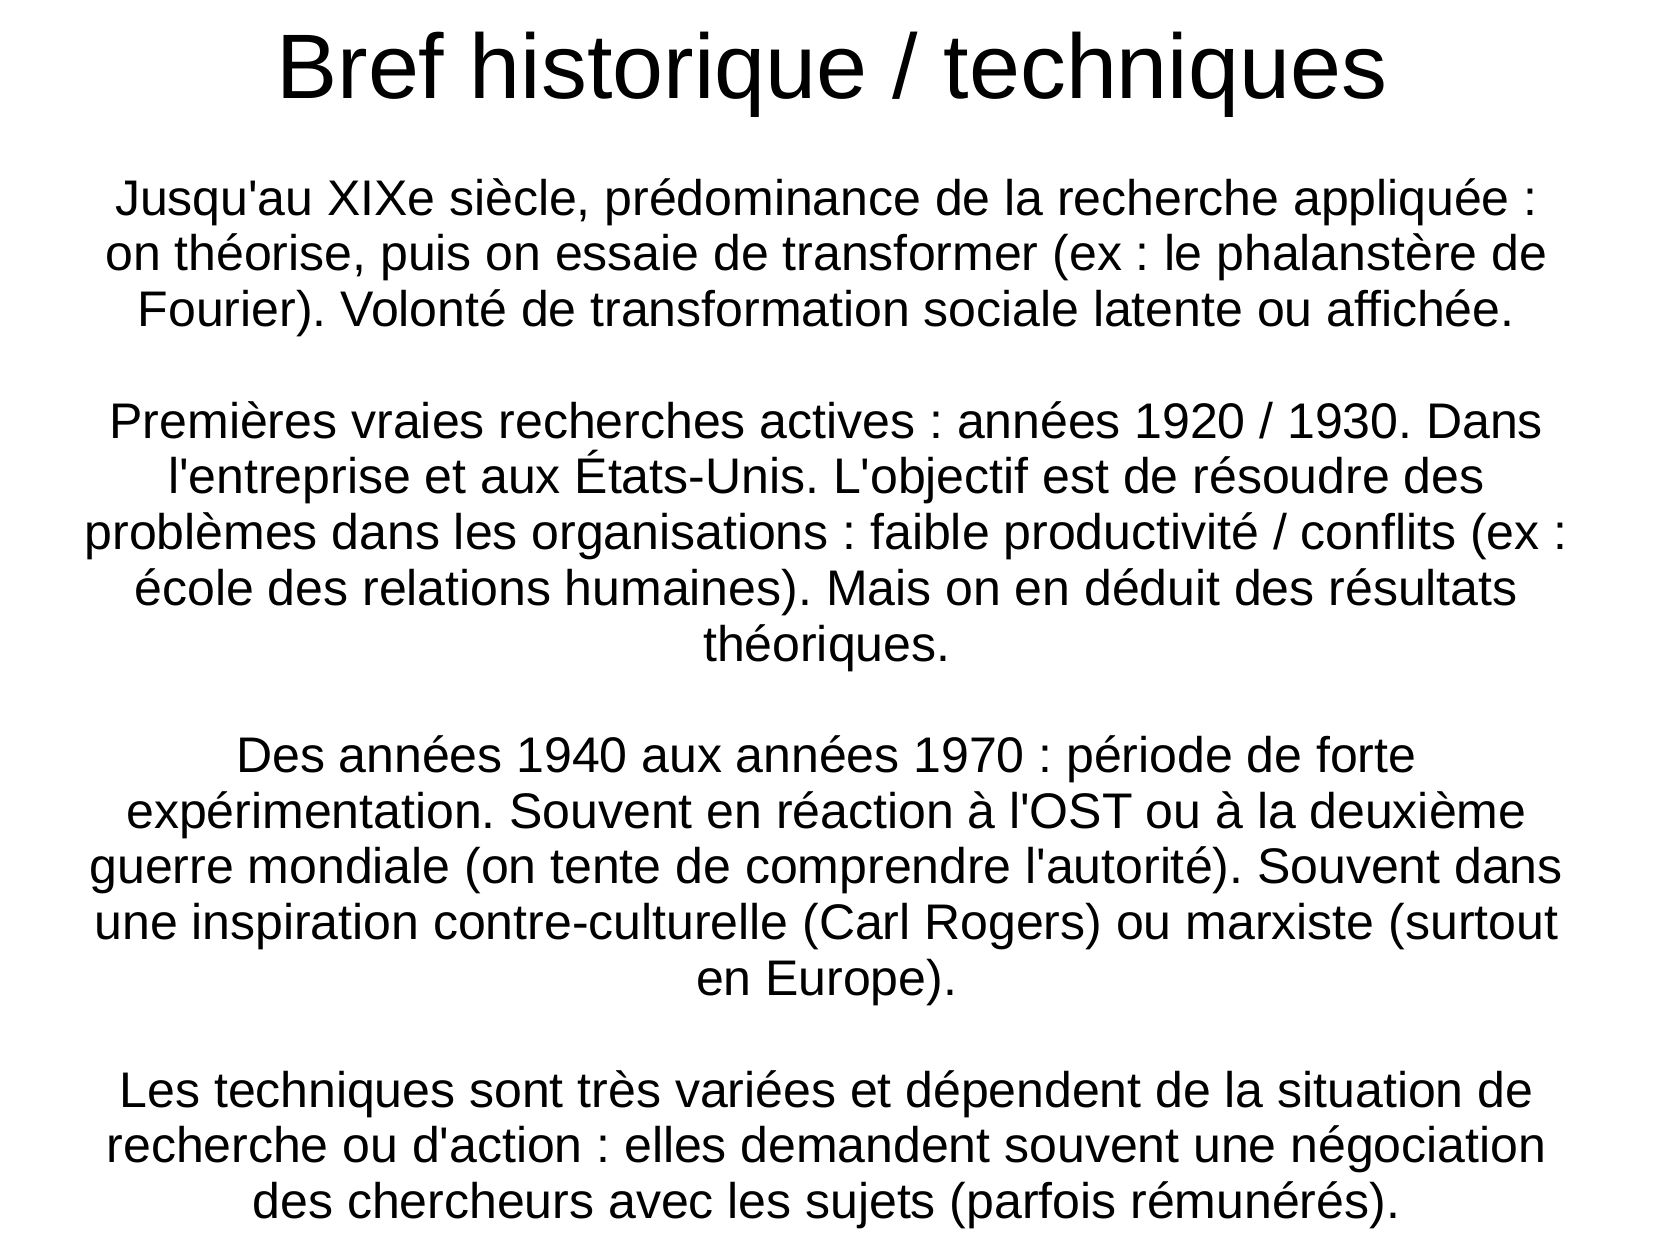

# Bref historique / techniques
Jusqu'au XIXe siècle, prédominance de la recherche appliquée : on théorise, puis on essaie de transformer (ex : le phalanstère de Fourier). Volonté de transformation sociale latente ou affichée.
Premières vraies recherches actives : années 1920 / 1930. Dans l'entreprise et aux États-Unis. L'objectif est de résoudre des problèmes dans les organisations : faible productivité / conflits (ex : école des relations humaines). Mais on en déduit des résultats théoriques.
Des années 1940 aux années 1970 : période de forte expérimentation. Souvent en réaction à l'OST ou à la deuxième guerre mondiale (on tente de comprendre l'autorité). Souvent dans une inspiration contre-culturelle (Carl Rogers) ou marxiste (surtout en Europe).
Les techniques sont très variées et dépendent de la situation de recherche ou d'action : elles demandent souvent une négociation des chercheurs avec les sujets (parfois rémunérés).